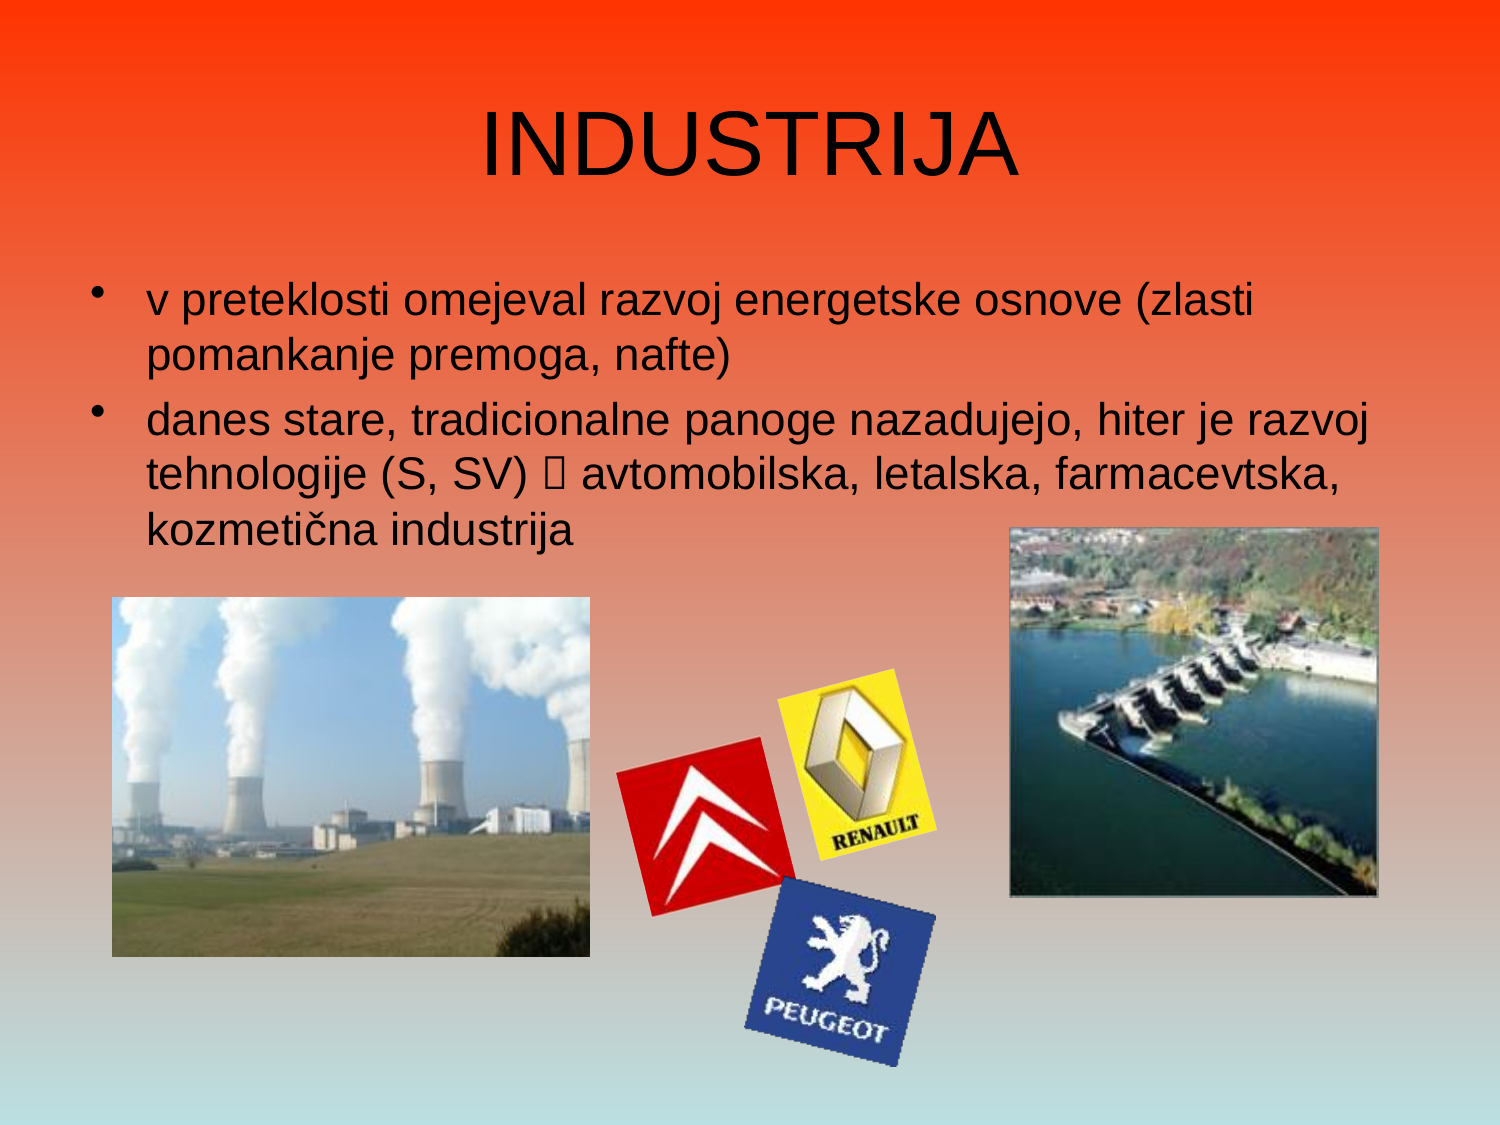

# INDUSTRIJA
v preteklosti omejeval razvoj energetske osnove (zlasti pomankanje premoga, nafte)
danes stare, tradicionalne panoge nazadujejo, hiter je razvoj tehnologije (S, SV)  avtomobilska, letalska, farmacevtska, kozmetična industrija